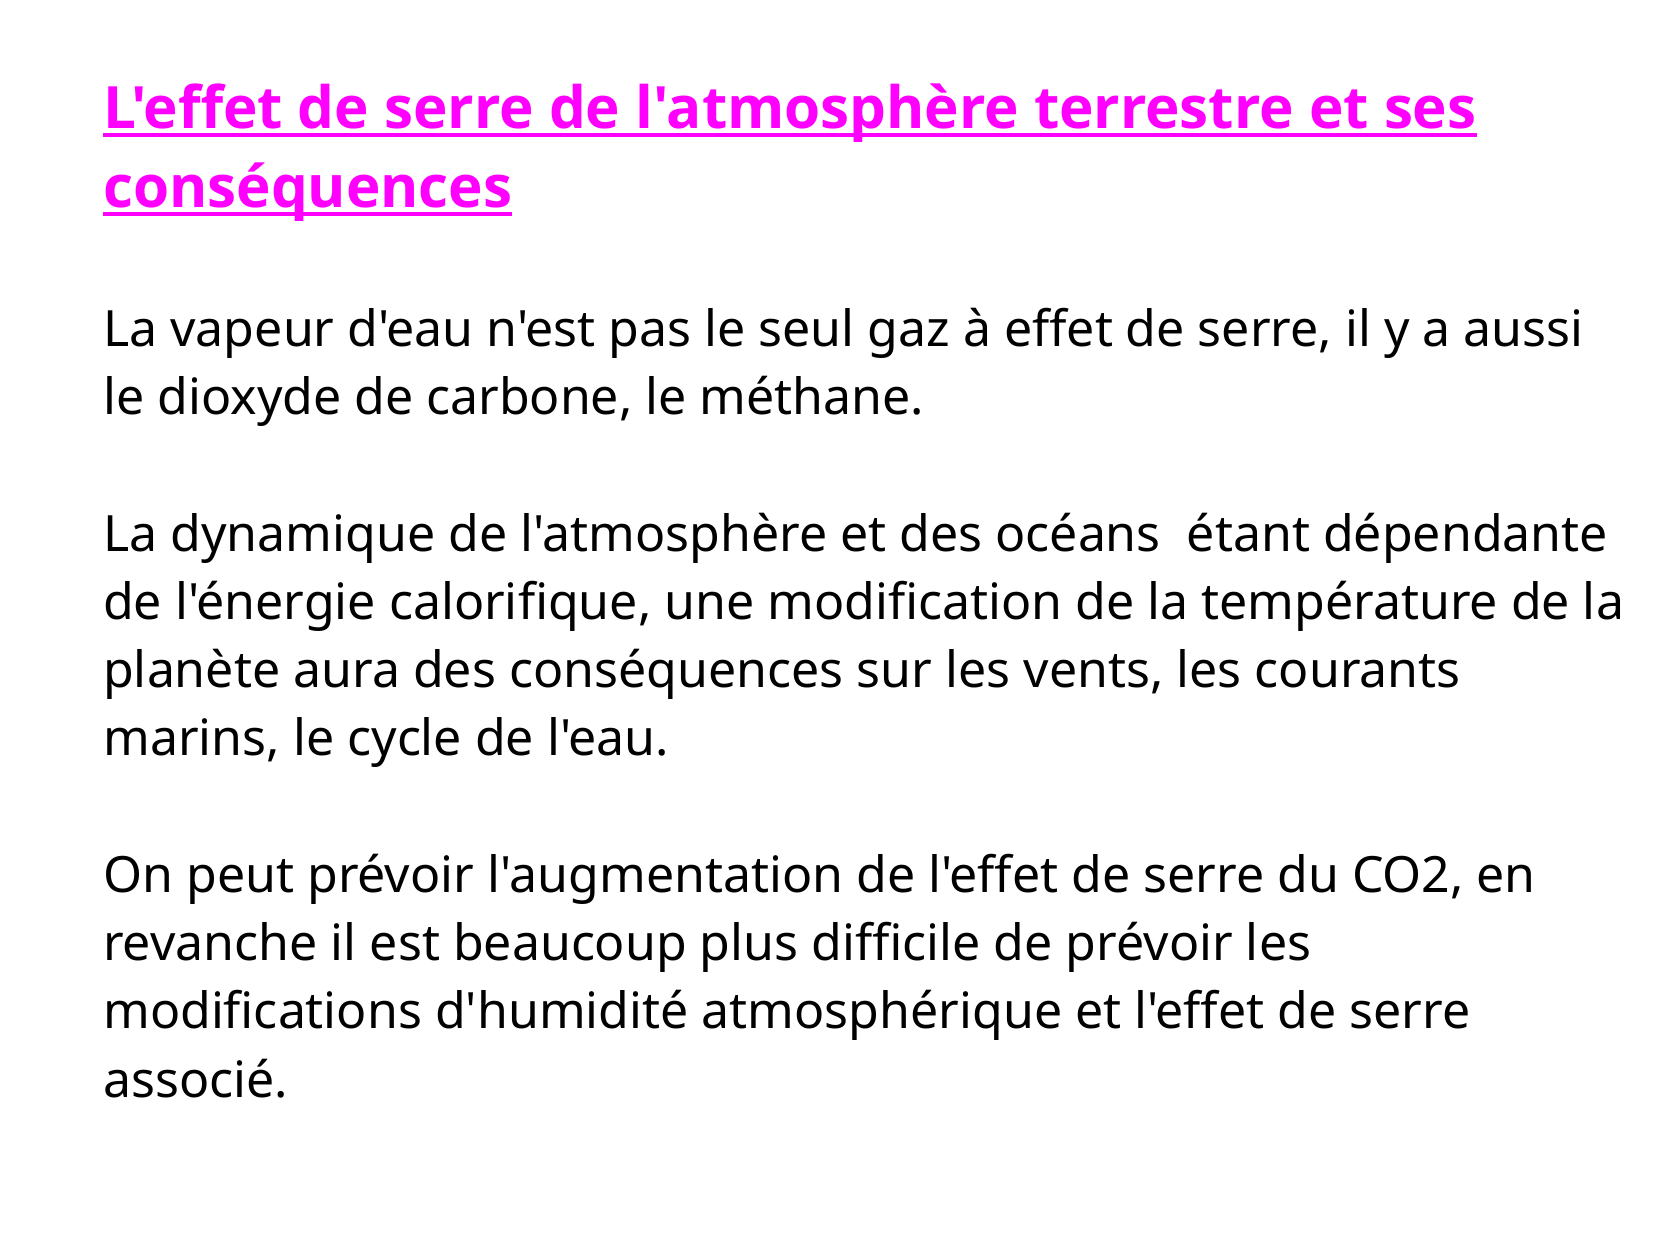

L'effet de serre de l'atmosphère terrestre et ses conséquences
La vapeur d'eau n'est pas le seul gaz à effet de serre, il y a aussi le dioxyde de carbone, le méthane.
La dynamique de l'atmosphère et des océans étant dépendante de l'énergie calorifique, une modification de la température de la planète aura des conséquences sur les vents, les courants marins, le cycle de l'eau.
On peut prévoir l'augmentation de l'effet de serre du CO2, en revanche il est beaucoup plus difficile de prévoir les modifications d'humidité atmosphérique et l'effet de serre associé.